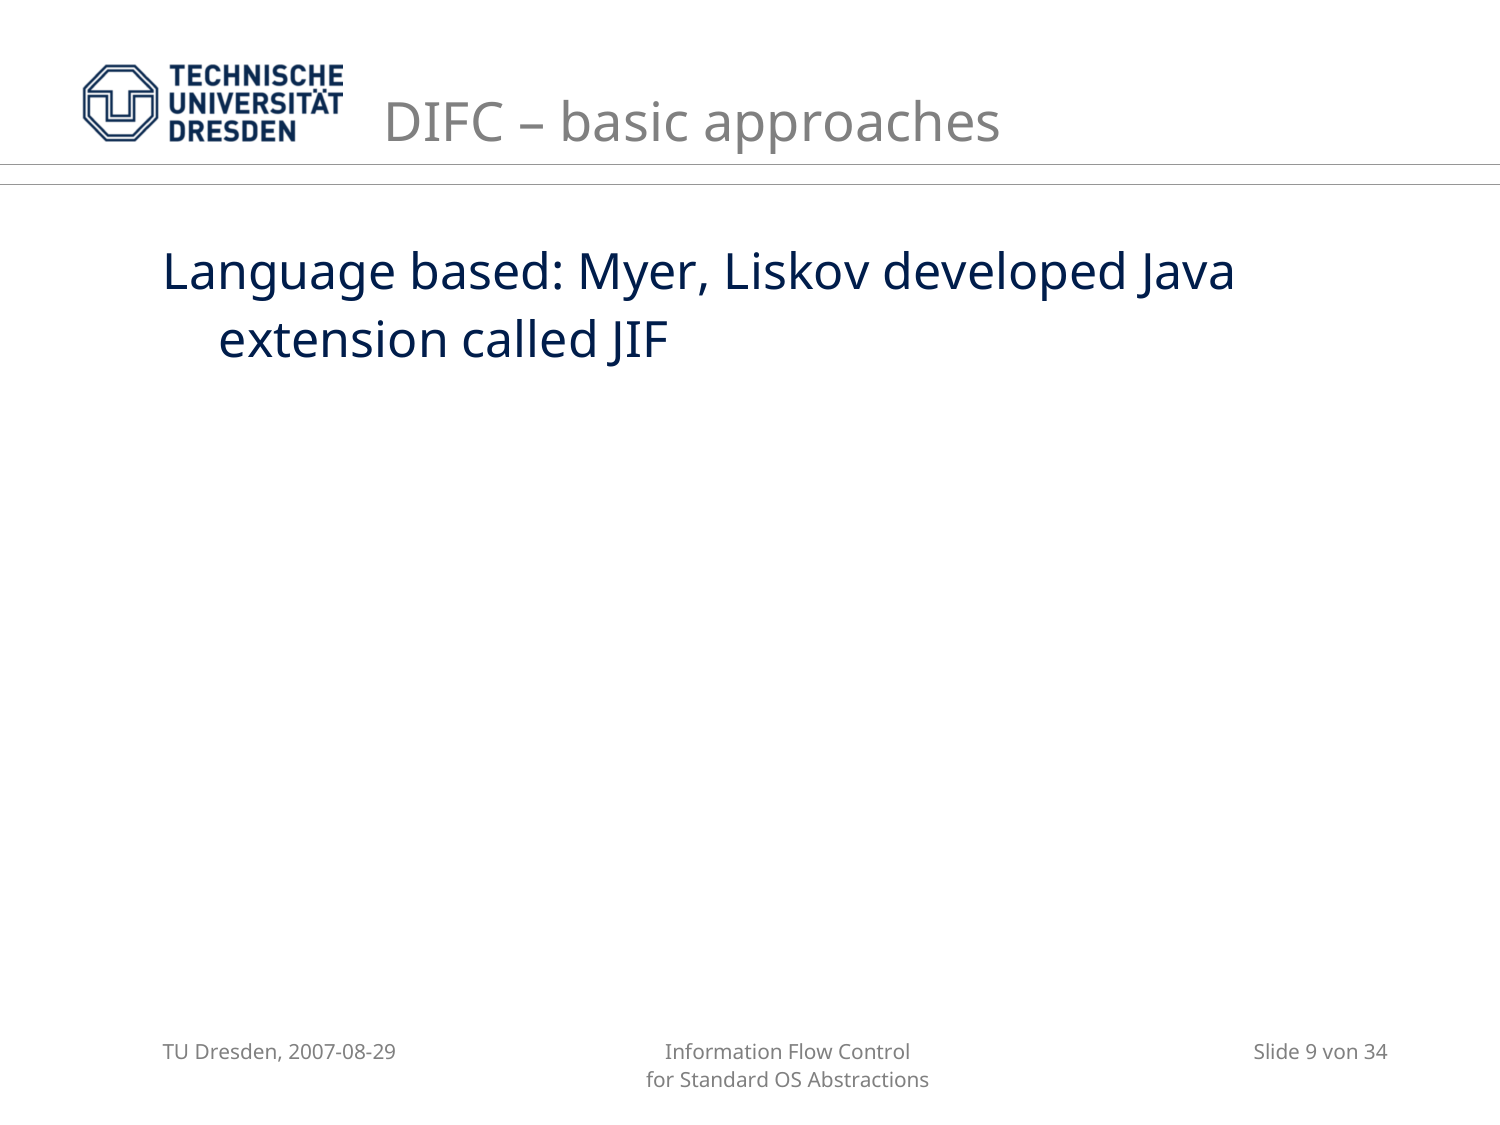

# DIFC – basic approaches
Language based: Myer, Liskov developed Java extension called JIF
Presentation Title
9